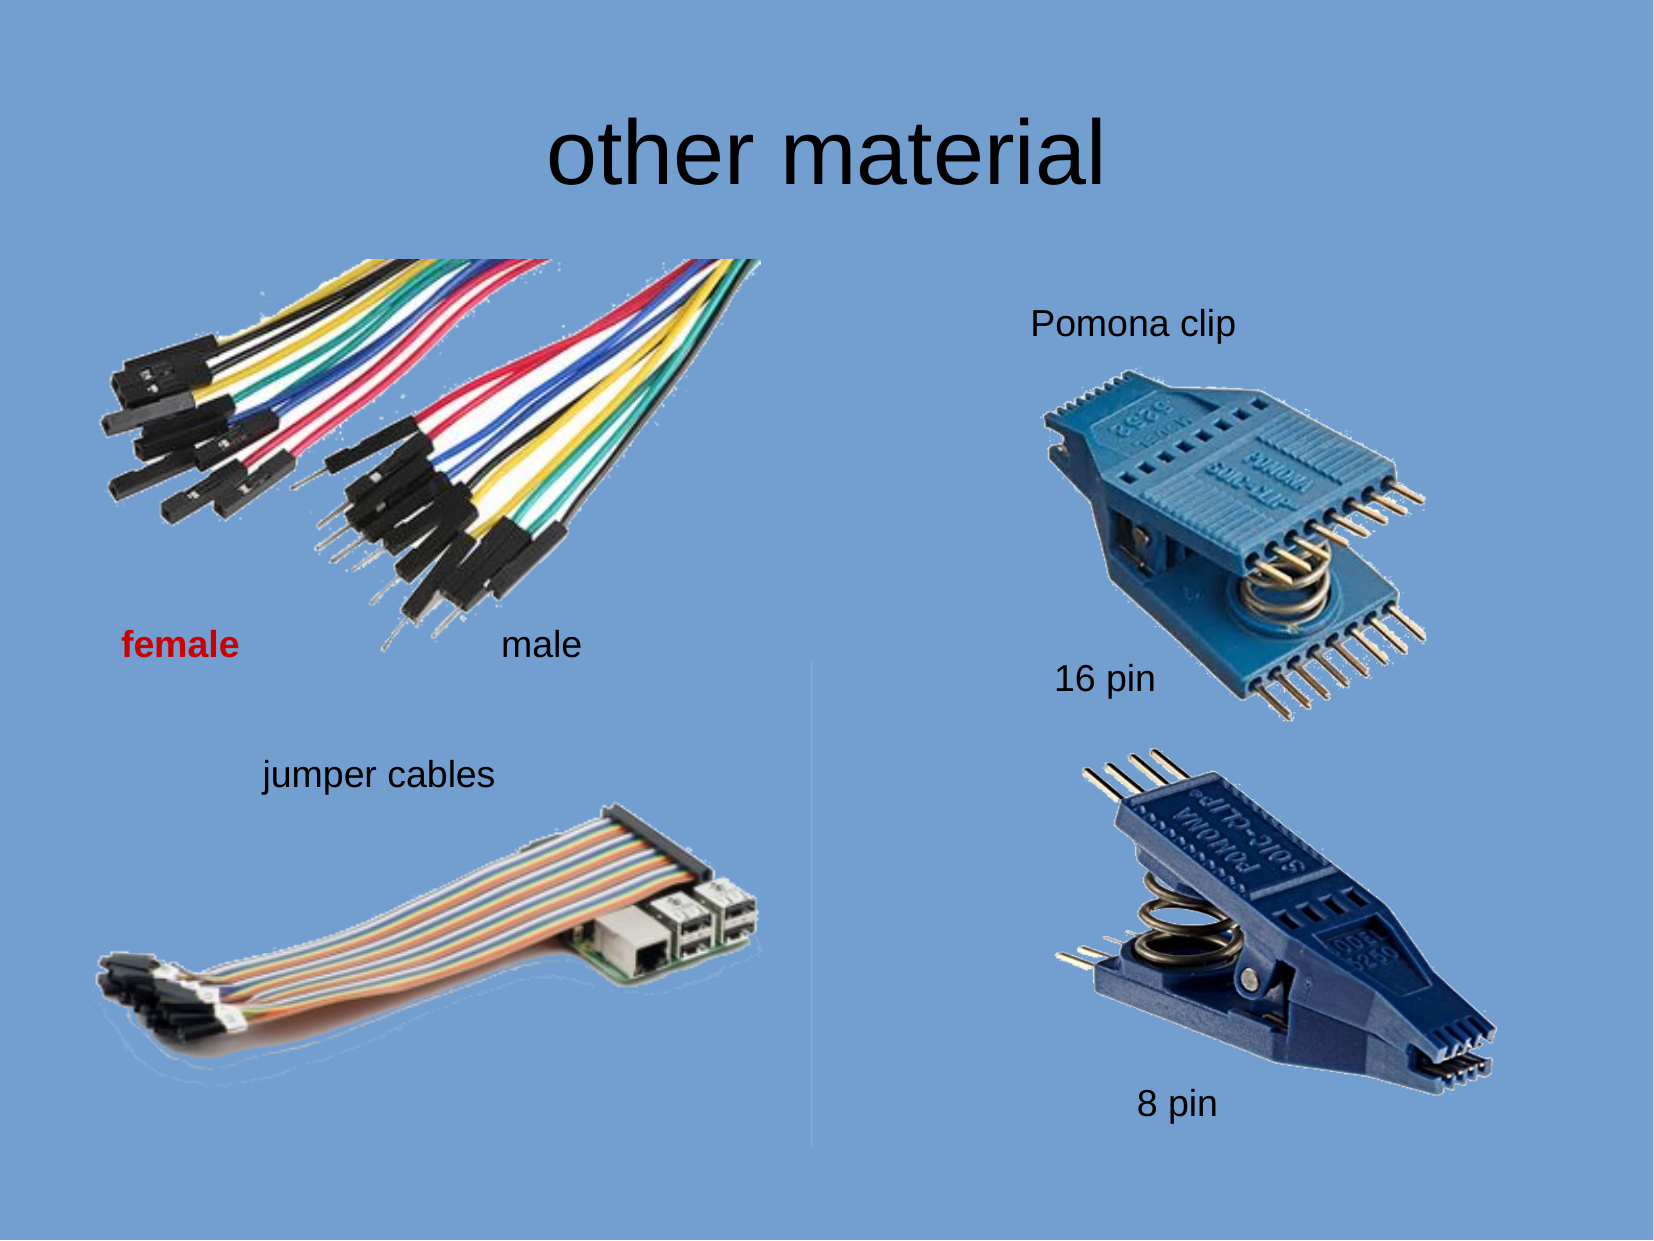

# other material
Pomona clip
female male
16 pin
jumper cables
8 pin